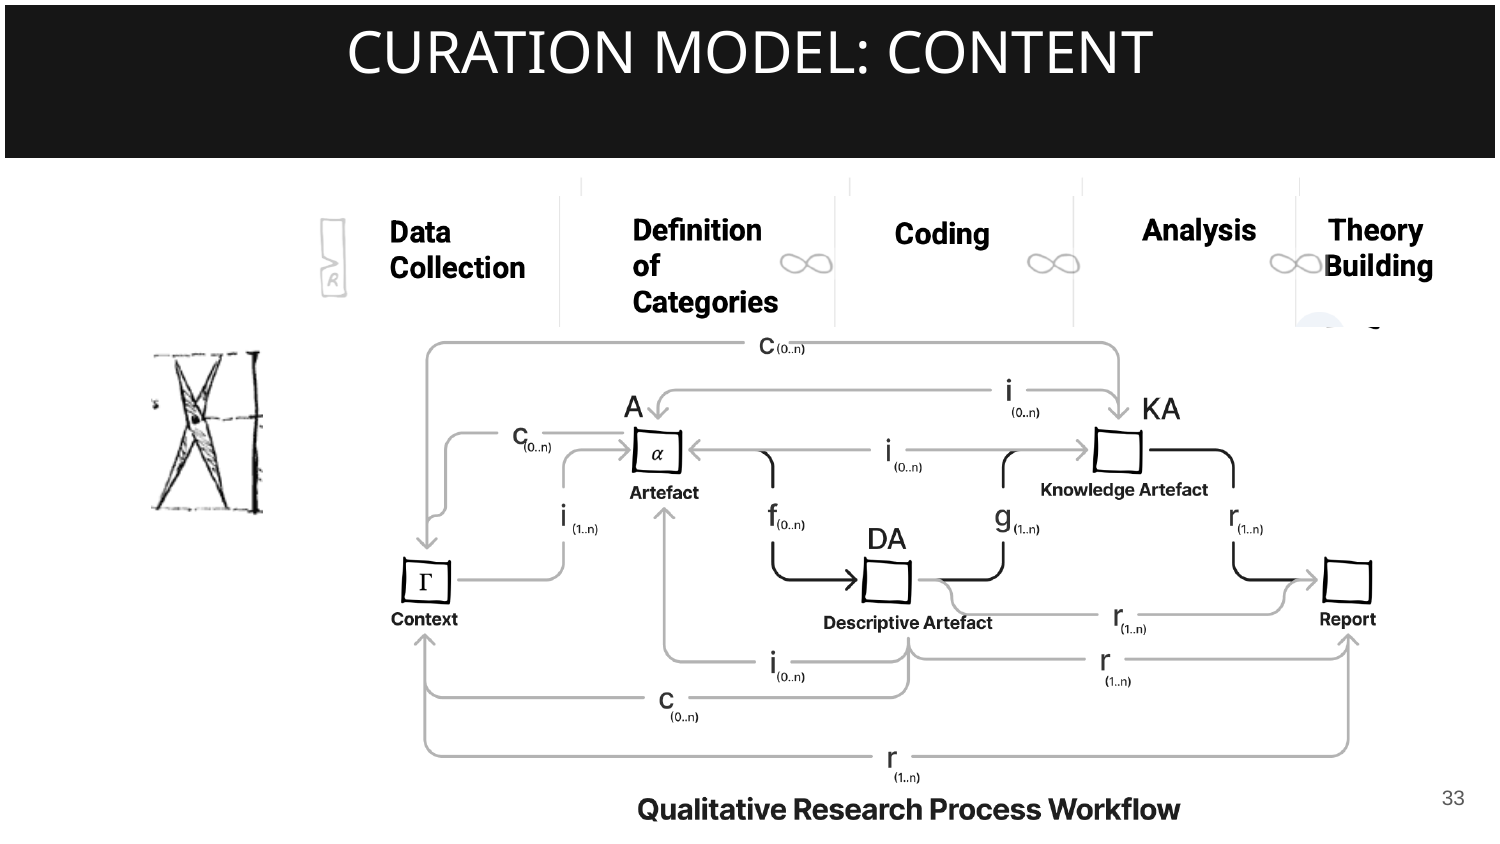

Curation model: Content
# Research Data Curation - definition
https://www.cclm.cl/exposicion/joaquin-torres-garcia/